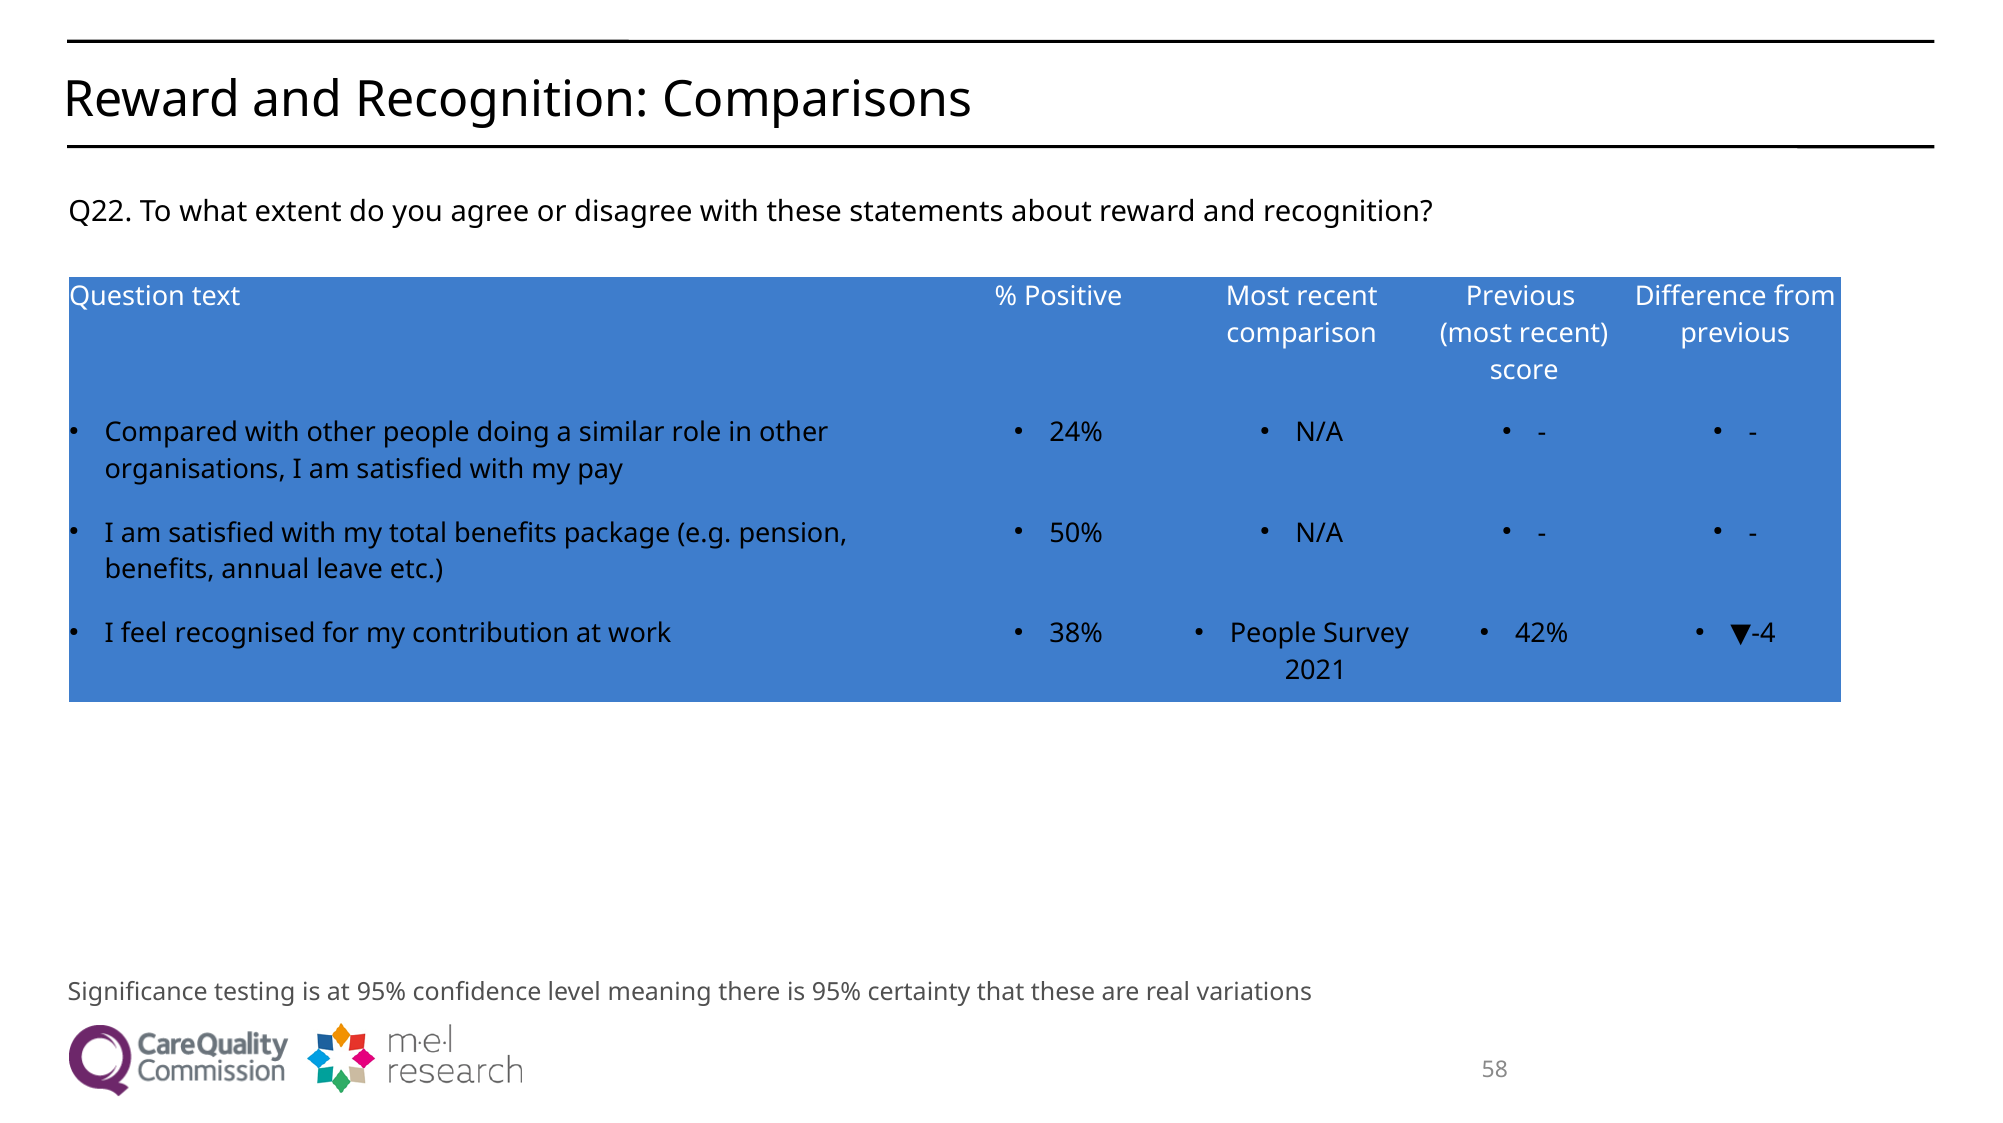

# Reward and Recognition: Comparisons
Q22. To what extent do you agree or disagree with these statements about reward and recognition?
| Question text | % Positive | | Most recent comparison | Previous (most recent) score | Difference from previous |
| --- | --- | --- | --- | --- | --- |
| Compared with other people doing a similar role in other organisations, I am satisfied with my pay | 24% | | N/A | - | - |
| I am satisfied with my total benefits package (e.g. pension, benefits, annual leave etc.) | 50% | | N/A | - | - |
| I feel recognised for my contribution at work | 38% | | People Survey 2021 | 42% | ▼-4 |
Significance testing is at 95% confidence level meaning there is 95% certainty that these are real variations